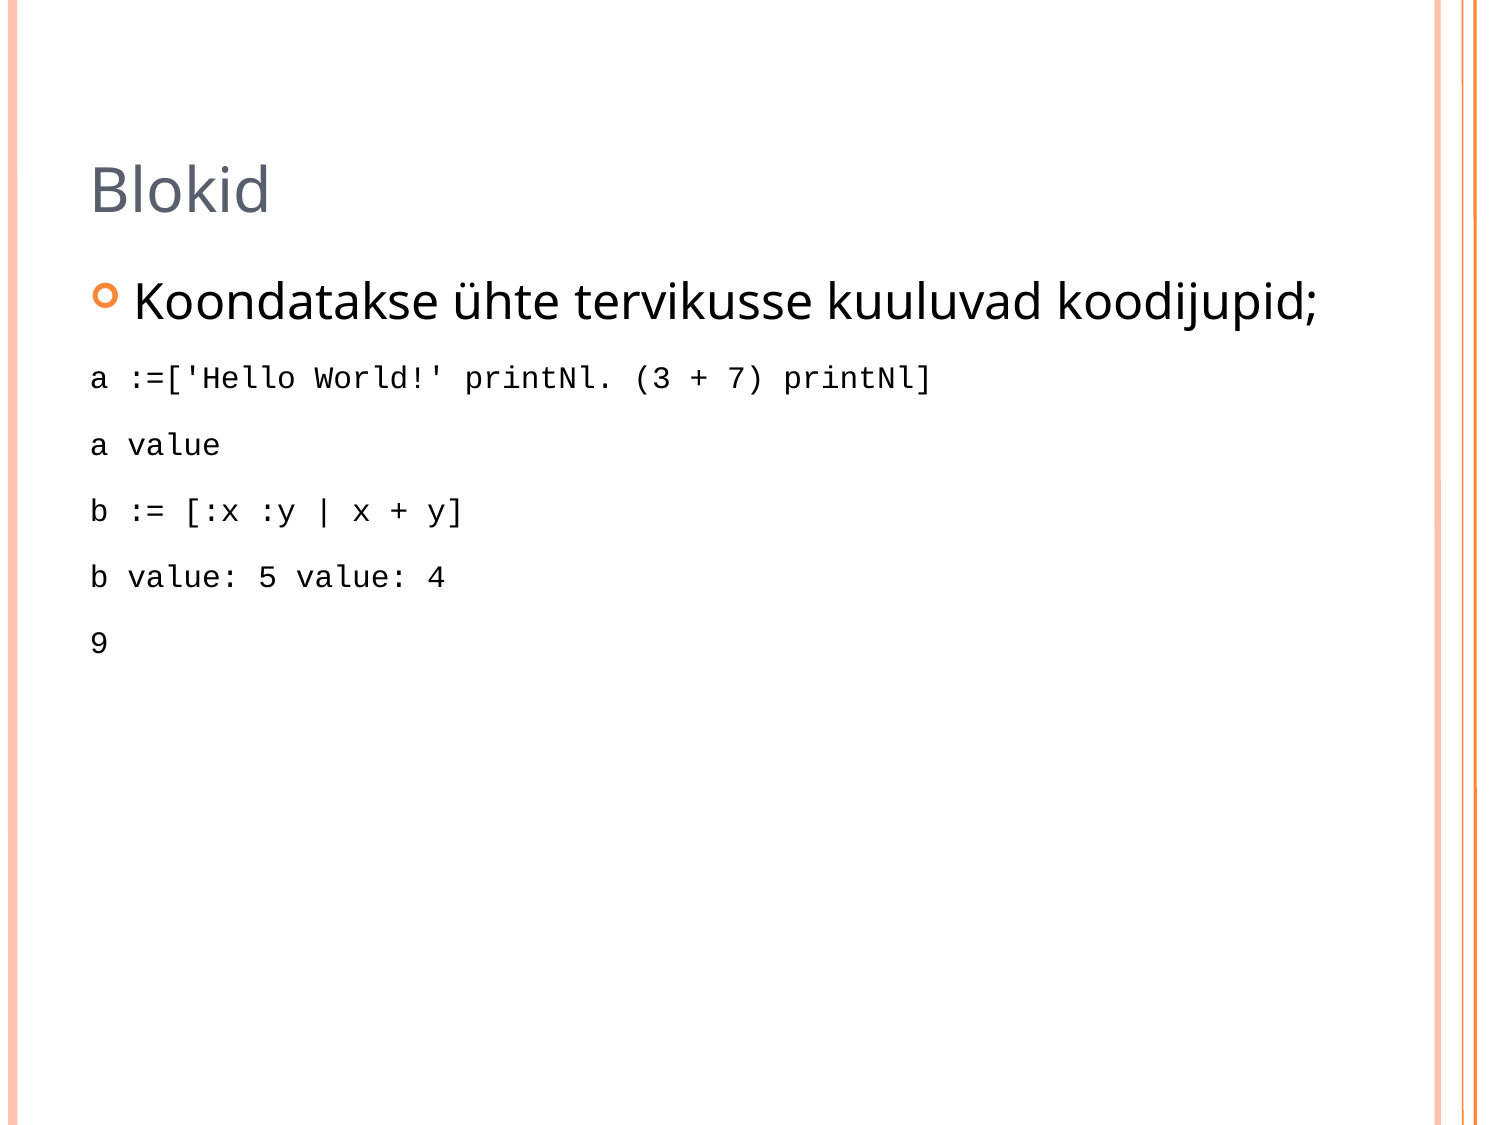

# Blokid
Koondatakse ühte tervikusse kuuluvad koodijupid;
a :=['Hello World!' printNl. (3 + 7) printNl]
a value
b := [:x :y | x + y]
b value: 5 value: 4
9